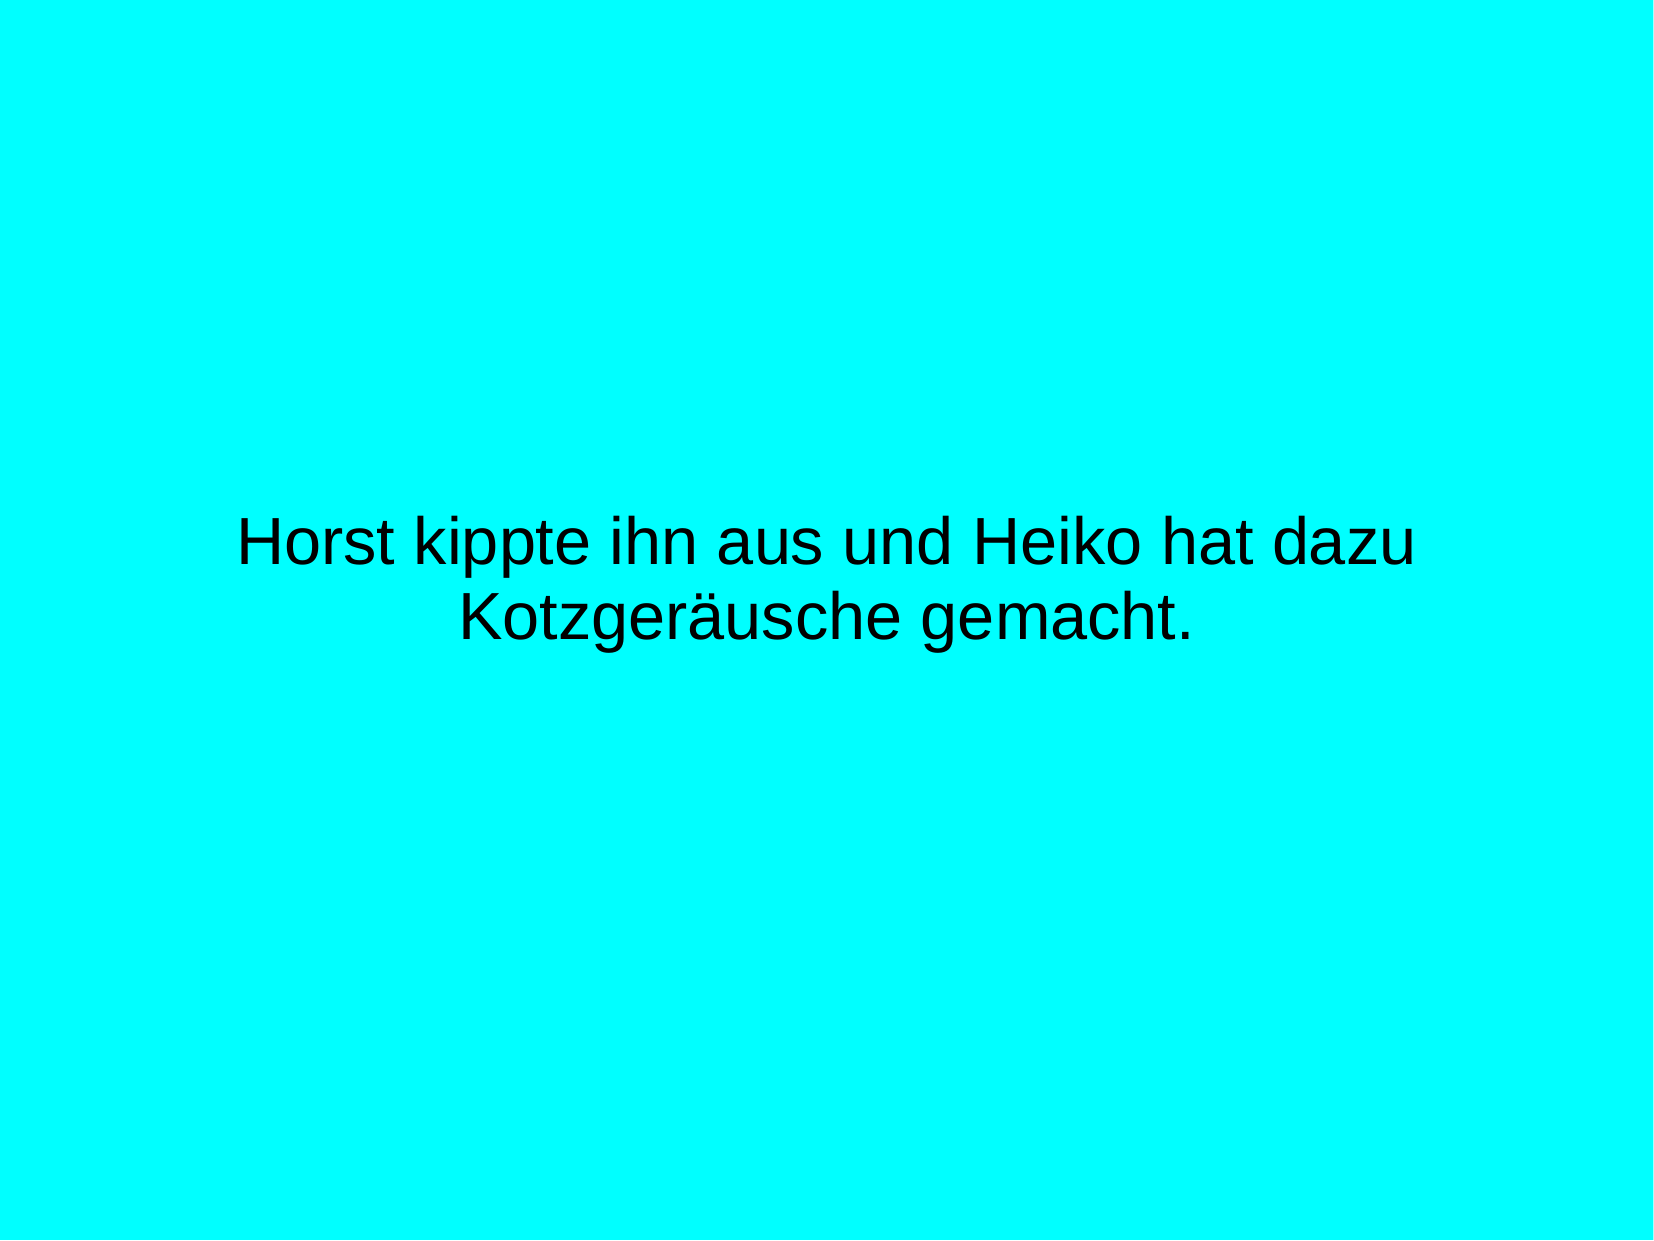

# Horst kippte ihn aus und Heiko hat dazu Kotzgeräusche gemacht.